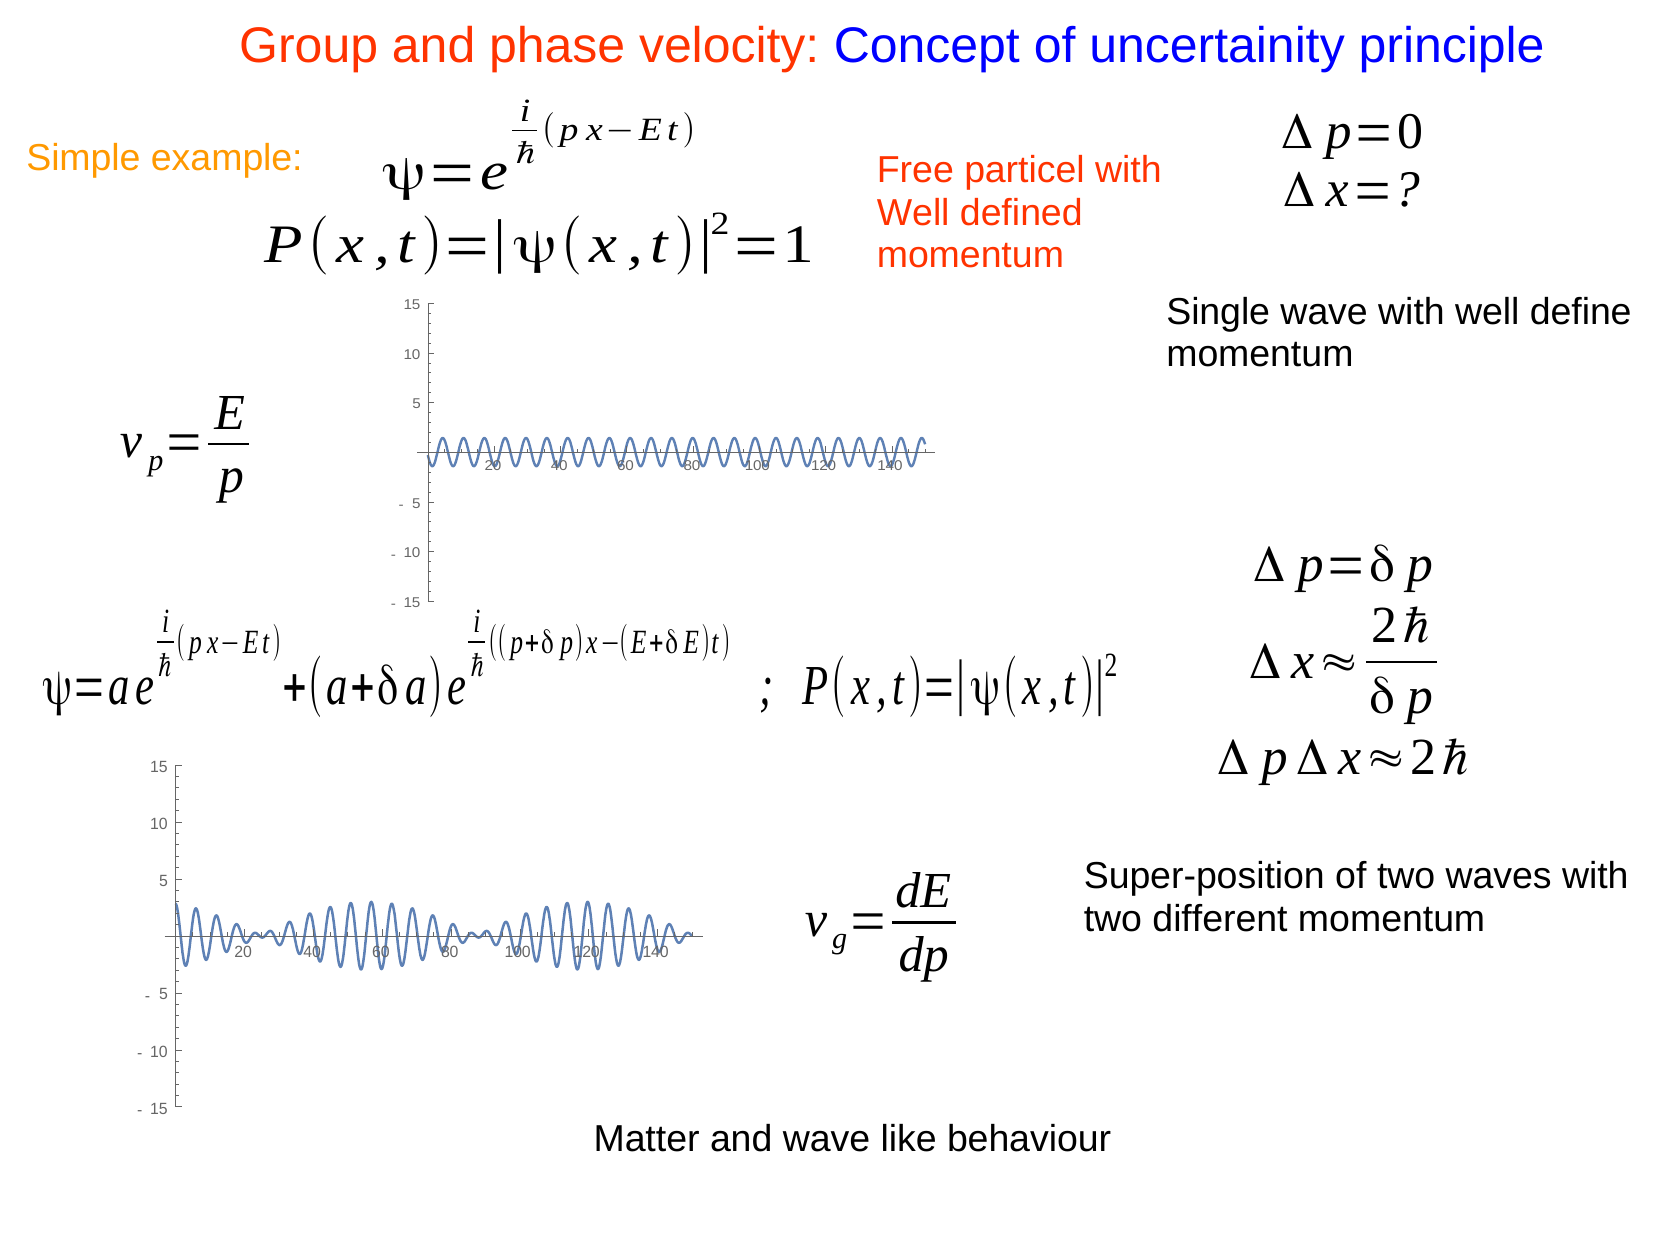

Group and phase velocity: Concept of uncertainity principle
Simple example:
Free particel with
Well defined
momentum
Single wave with well define
momentum
Super-position of two waves with
two different momentum
Matter and wave like behaviour